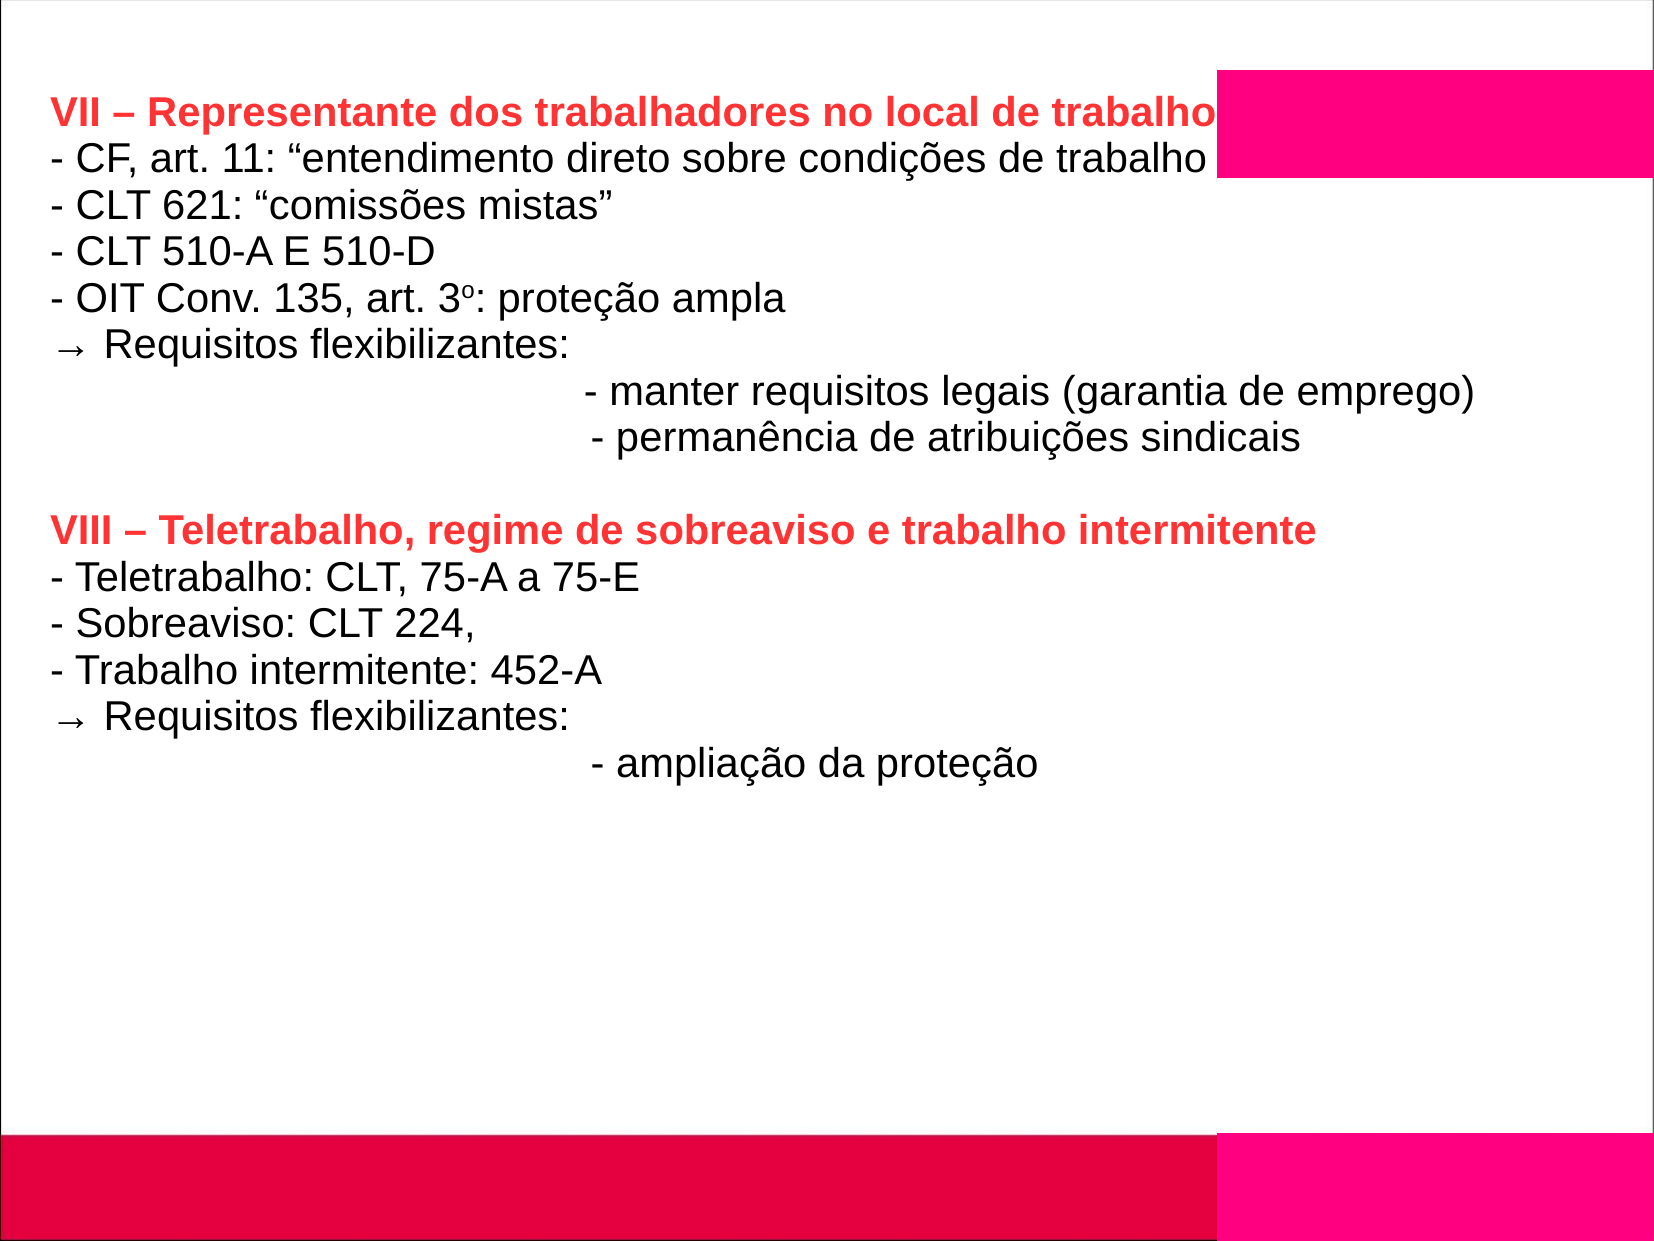

VII – Representante dos trabalhadores no local de trabalho
- CF, art. 11: “entendimento direto sobre condições de trabalho
- CLT 621: “comissões mistas”
- CLT 510-A E 510-D
- OIT Conv. 135, art. 3o: proteção ampla
→ Requisitos flexibilizantes:
 - manter requisitos legais (garantia de emprego) - permanência de atribuições sindicais
VIII – Teletrabalho, regime de sobreaviso e trabalho intermitente
- Teletrabalho: CLT, 75-A a 75-E
- Sobreaviso: CLT 224,
- Trabalho intermitente: 452-A
→ Requisitos flexibilizantes:
 - ampliação da proteção